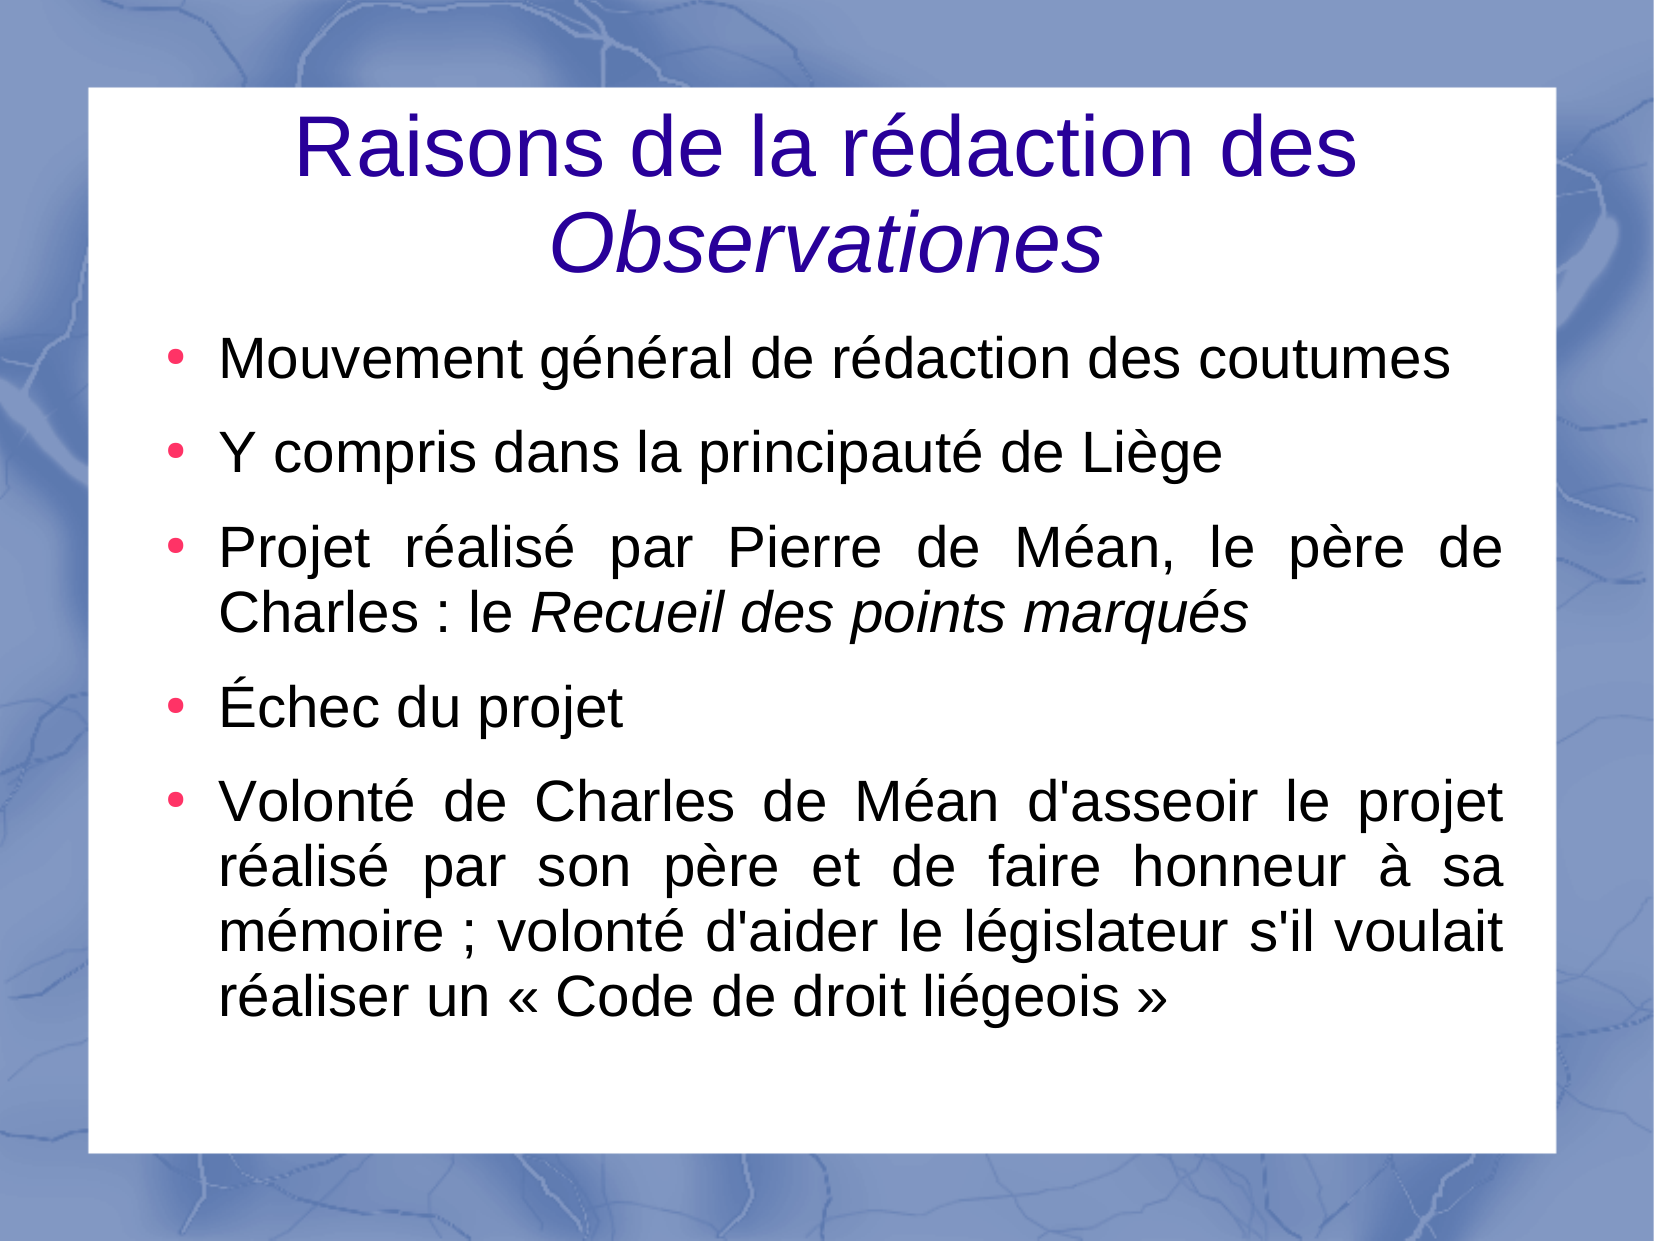

# Raisons de la rédaction des Observationes
Mouvement général de rédaction des coutumes
Y compris dans la principauté de Liège
Projet réalisé par Pierre de Méan, le père de Charles : le Recueil des points marqués
Échec du projet
Volonté de Charles de Méan d'asseoir le projet réalisé par son père et de faire honneur à sa mémoire ; volonté d'aider le législateur s'il voulait réaliser un « Code de droit liégeois »